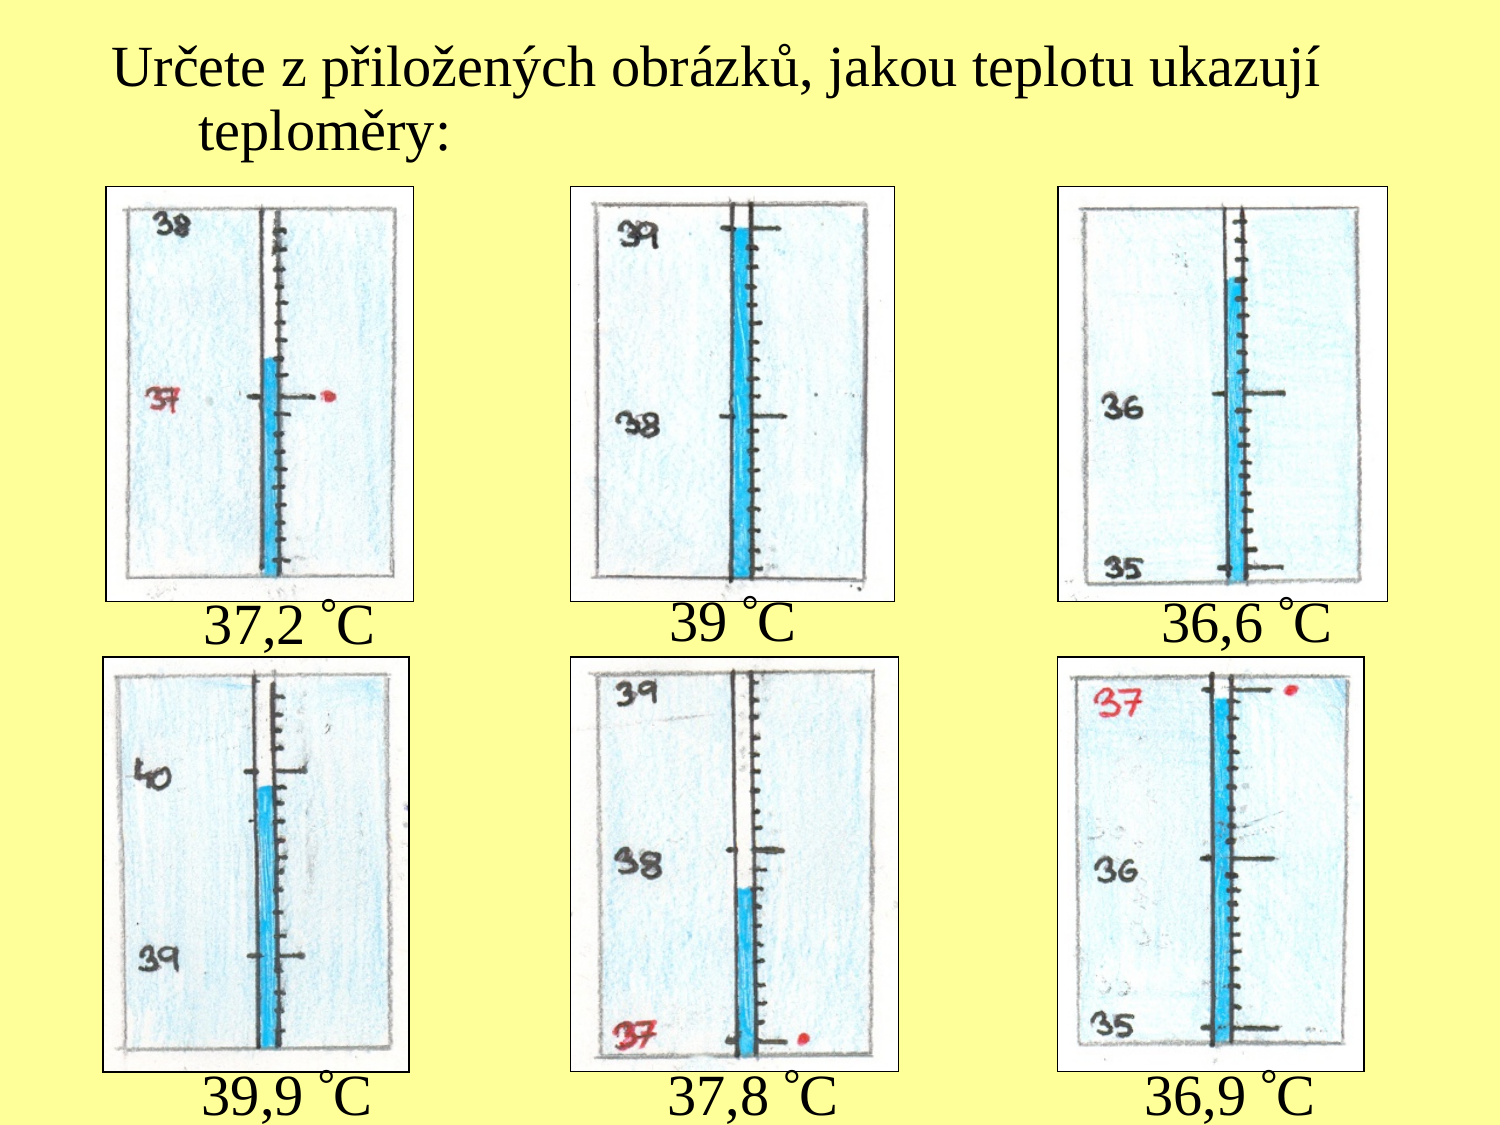

Určete z přiložených obrázků, jakou teplotu ukazují
 teploměry:
39 C
36,6 C
37,2 C
39,9 C
37,8 C
36,9 C